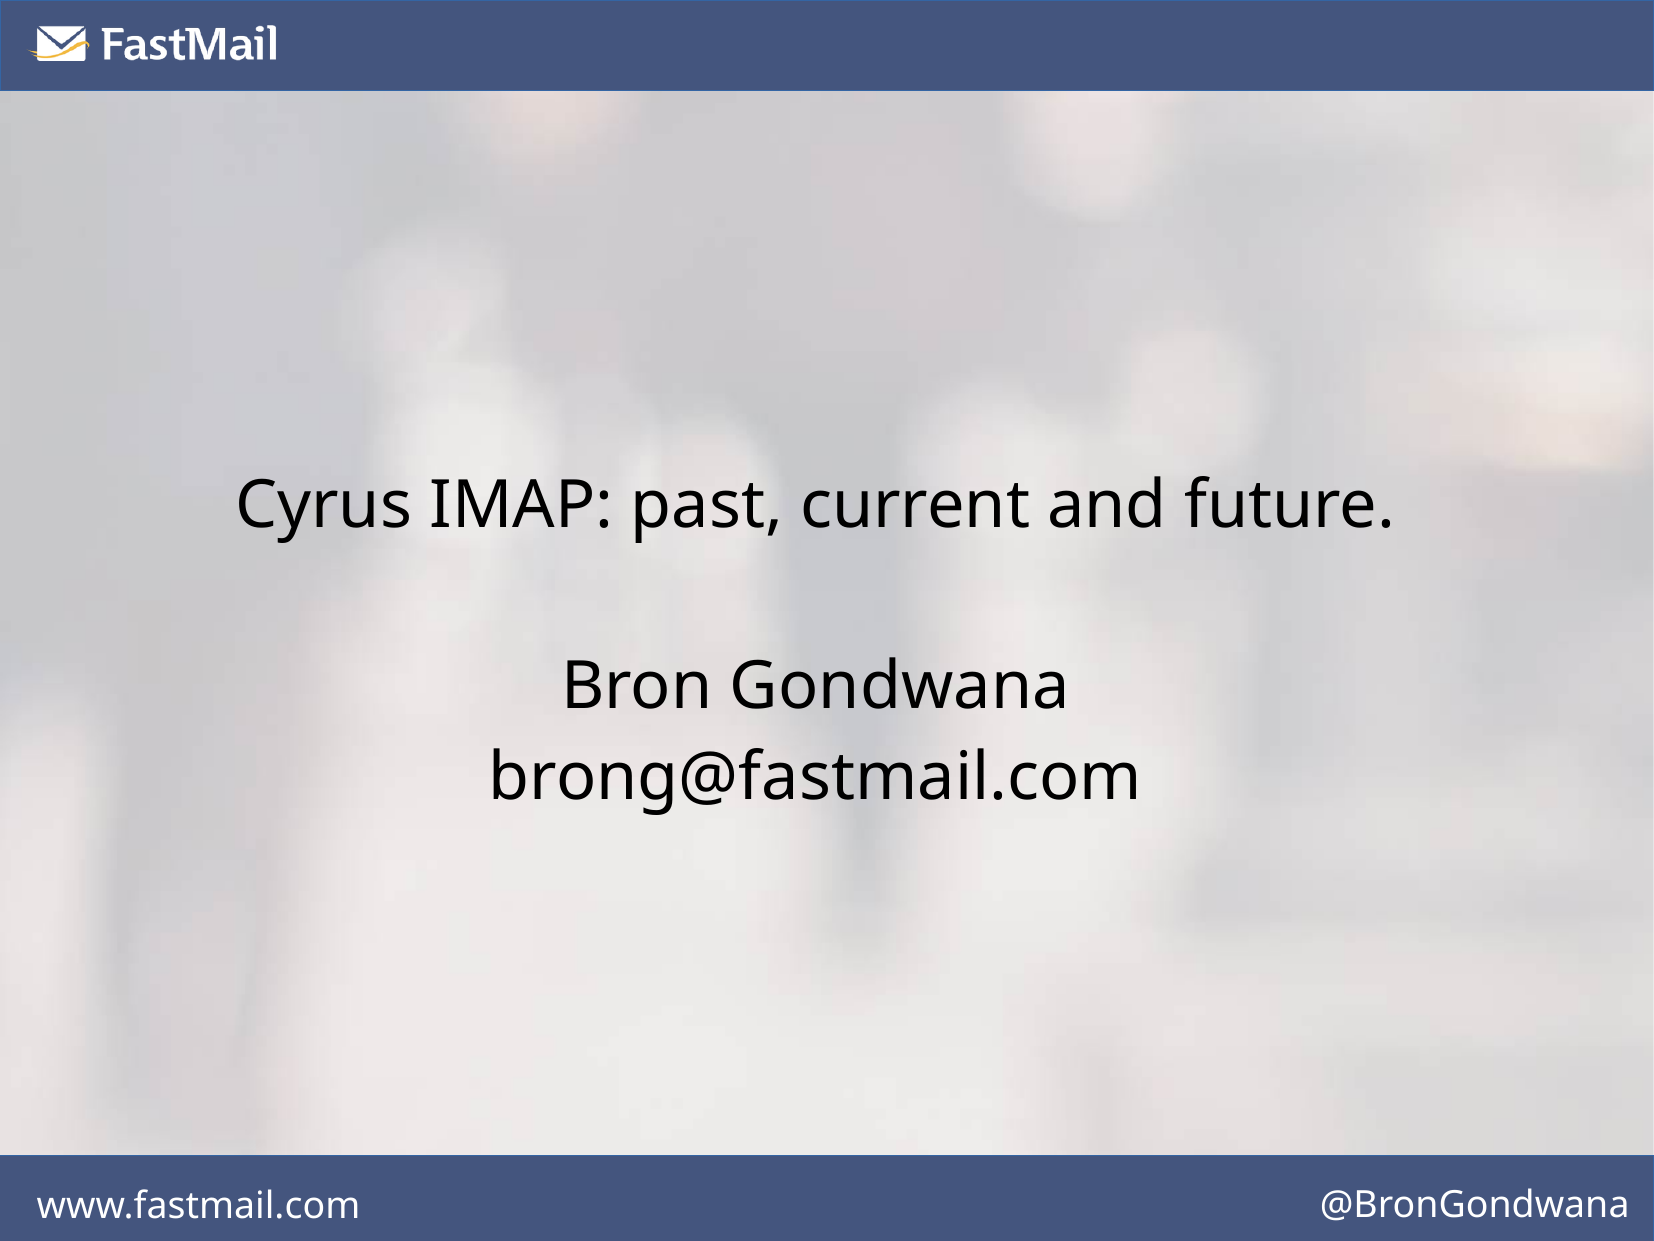

# Cyrus IMAP: past, current and future.
Bron Gondwana
brong@fastmail.com